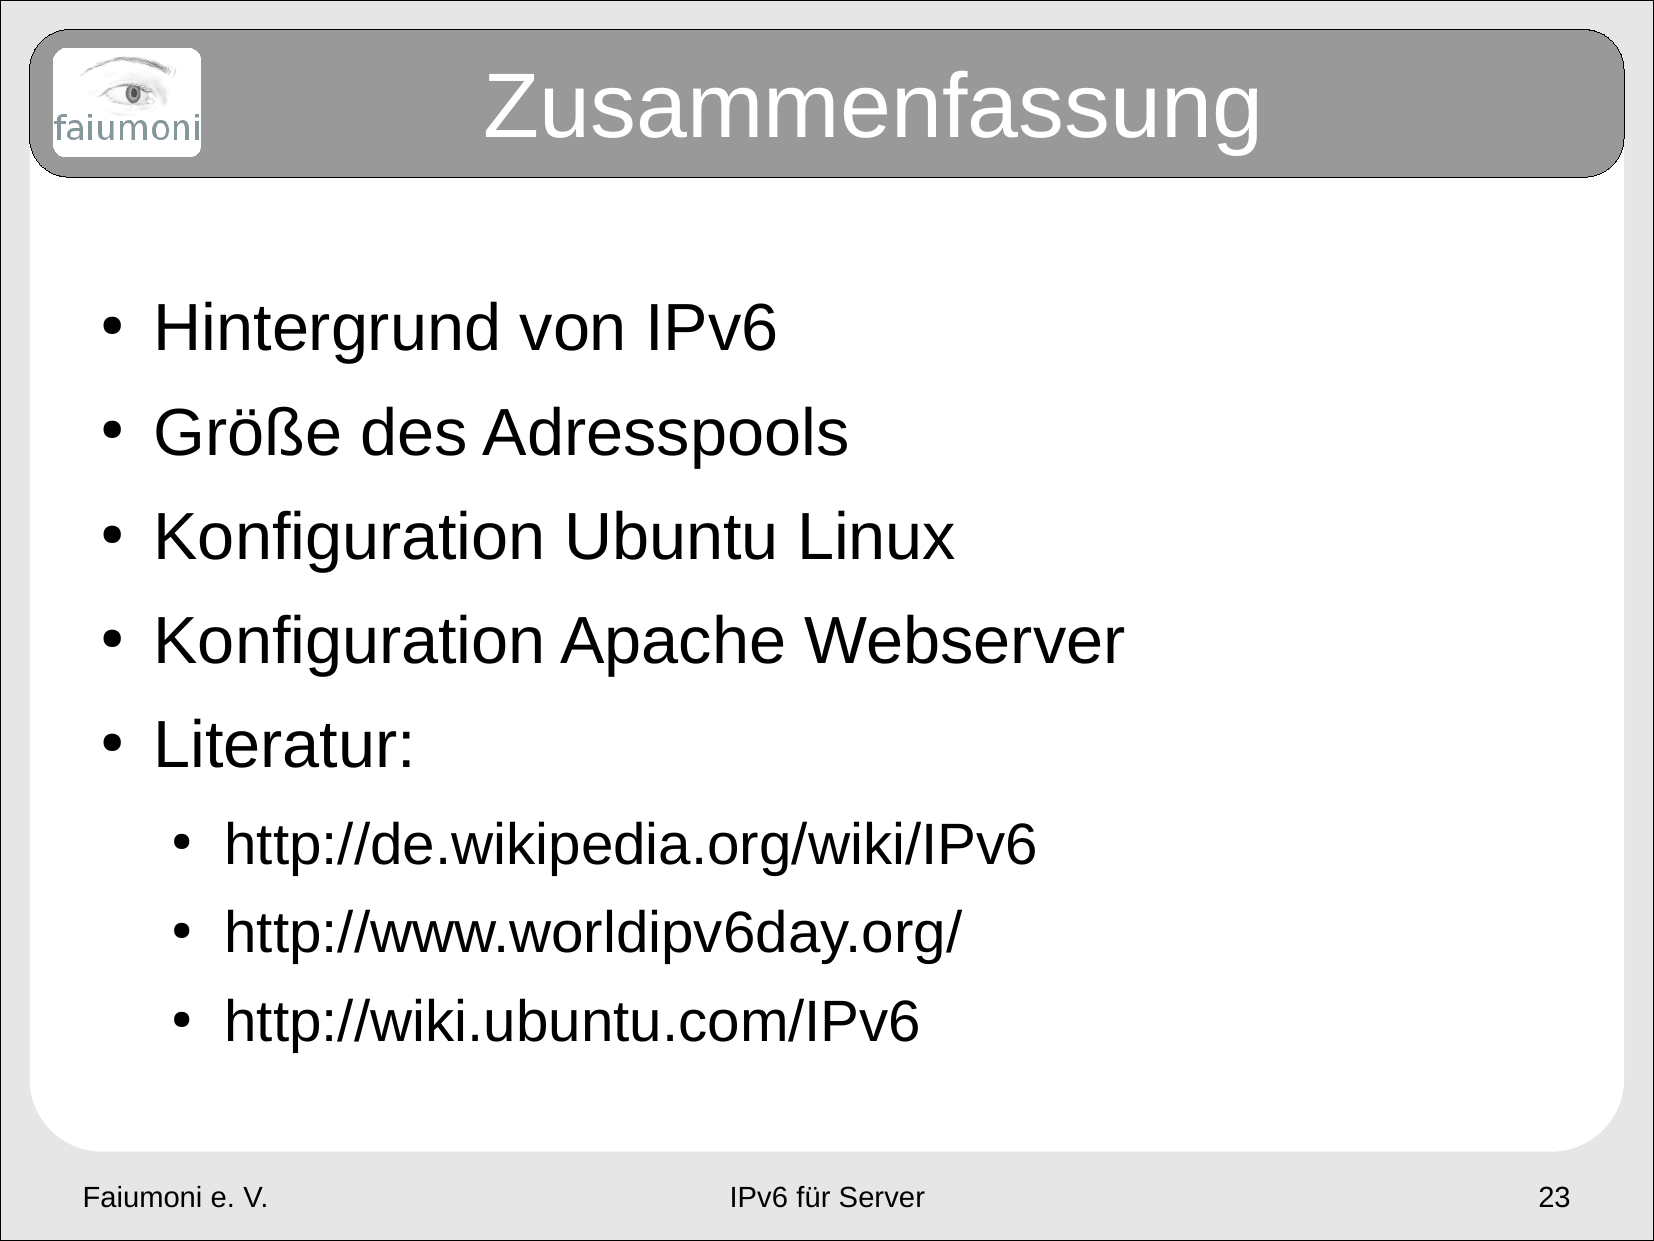

# Zusammenfassung
Hintergrund von IPv6
Größe des Adresspools
Konfiguration Ubuntu Linux
Konfiguration Apache Webserver
Literatur:
http://de.wikipedia.org/wiki/IPv6
http://www.worldipv6day.org/
http://wiki.ubuntu.com/IPv6
Faiumoni e. V.
IPv6 für Server
23